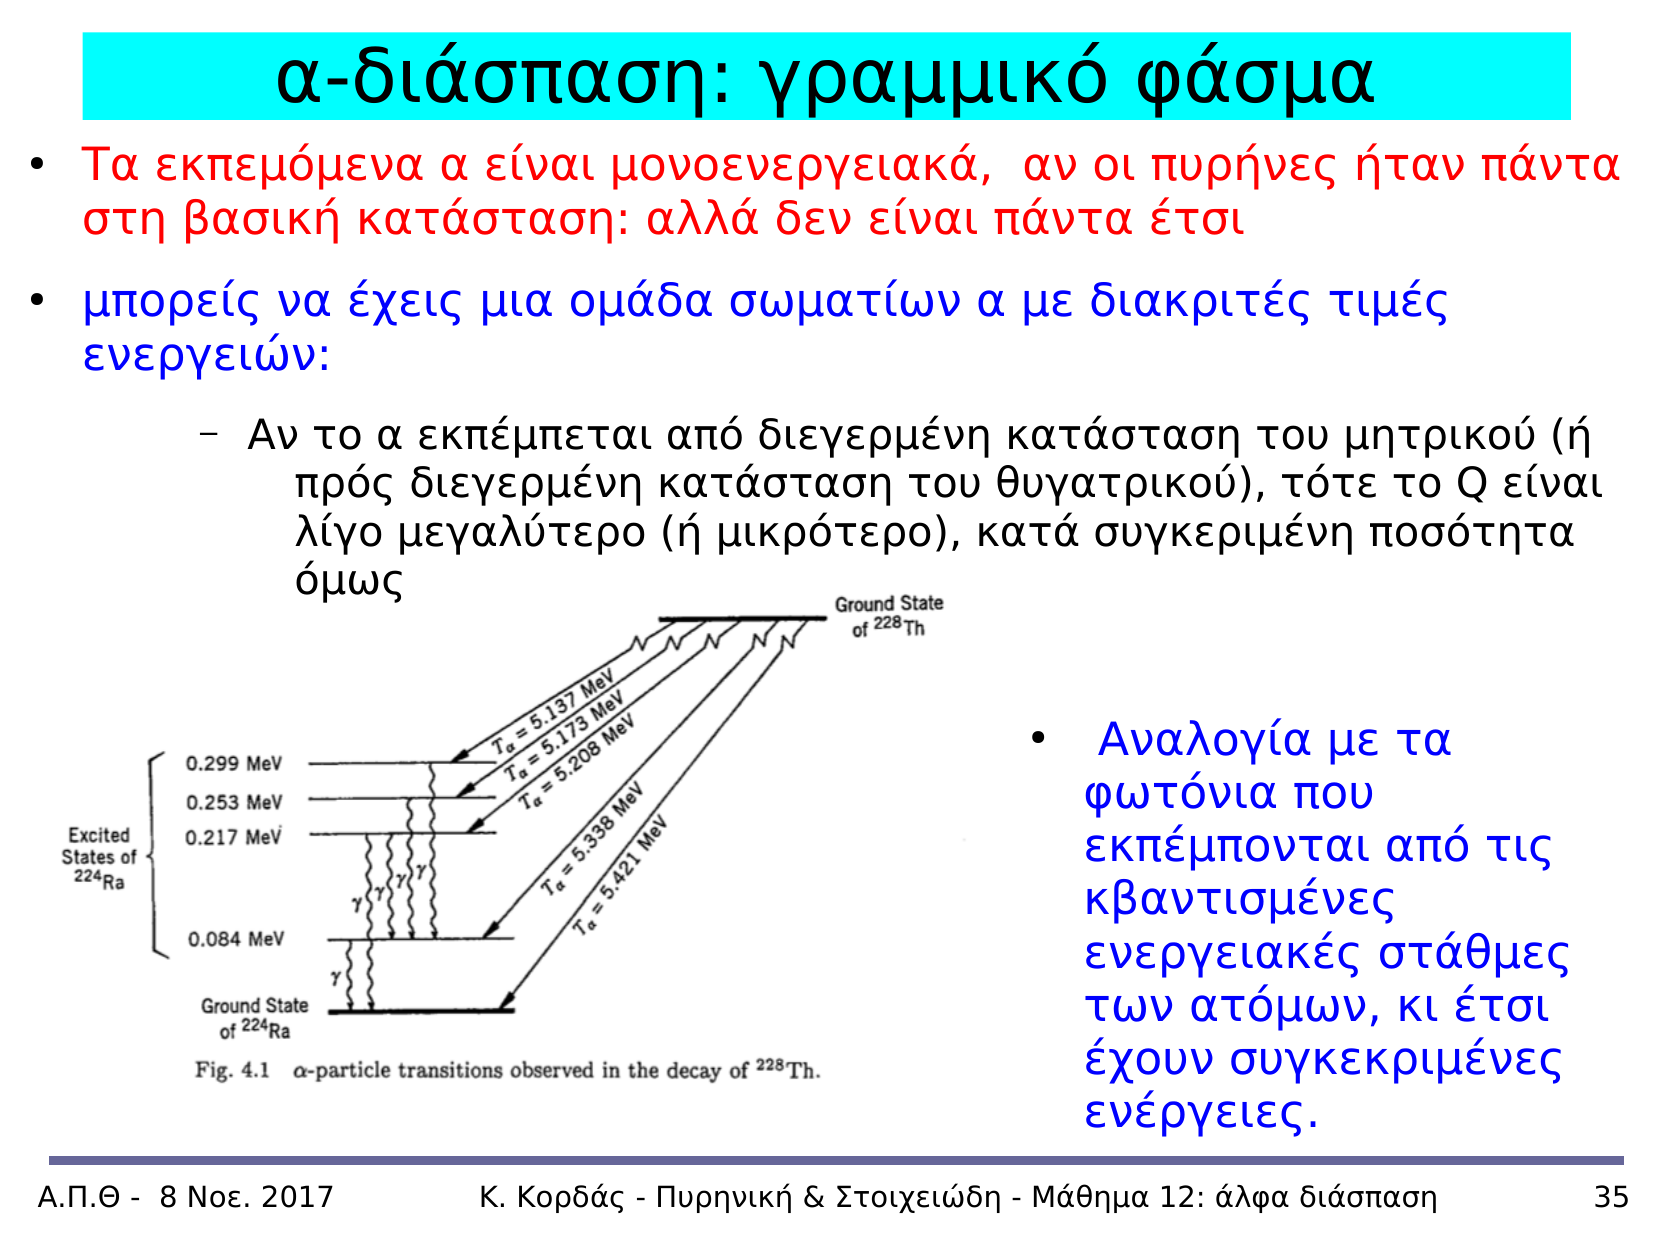

# α-διάσπαση: γραμμικό φάσμα
Τα εκπεμόμενα α είναι μονοενεργειακά, αν οι πυρήνες ήταν πάντα στη βασική κατάσταση: αλλά δεν είναι πάντα έτσι
μπορείς να έχεις μια ομάδα σωματίων α με διακριτές τιμές ενεργειών:
Αν το α εκπέμπεται από διεγερμένη κατάσταση του μητρικού (ή πρός διεγερμένη κατάσταση του θυγατρικού), τότε το Q είναι λίγο μεγαλύτερο (ή μικρότερο), κατά συγκεριμένη ποσότητα όμως
 Αναλογία με τα φωτόνια που εκπέμπονται από τις κβαντισμένες ενεργειακές στάθμες των ατόμων, κι έτσι έχουν συγκεκριμένες ενέργειες.
Α.Π.Θ - 8 Νοε. 2017
Κ. Κορδάς - Πυρηνική & Στοιχειώδη - Μάθημα 12: άλφα διάσπαση
35